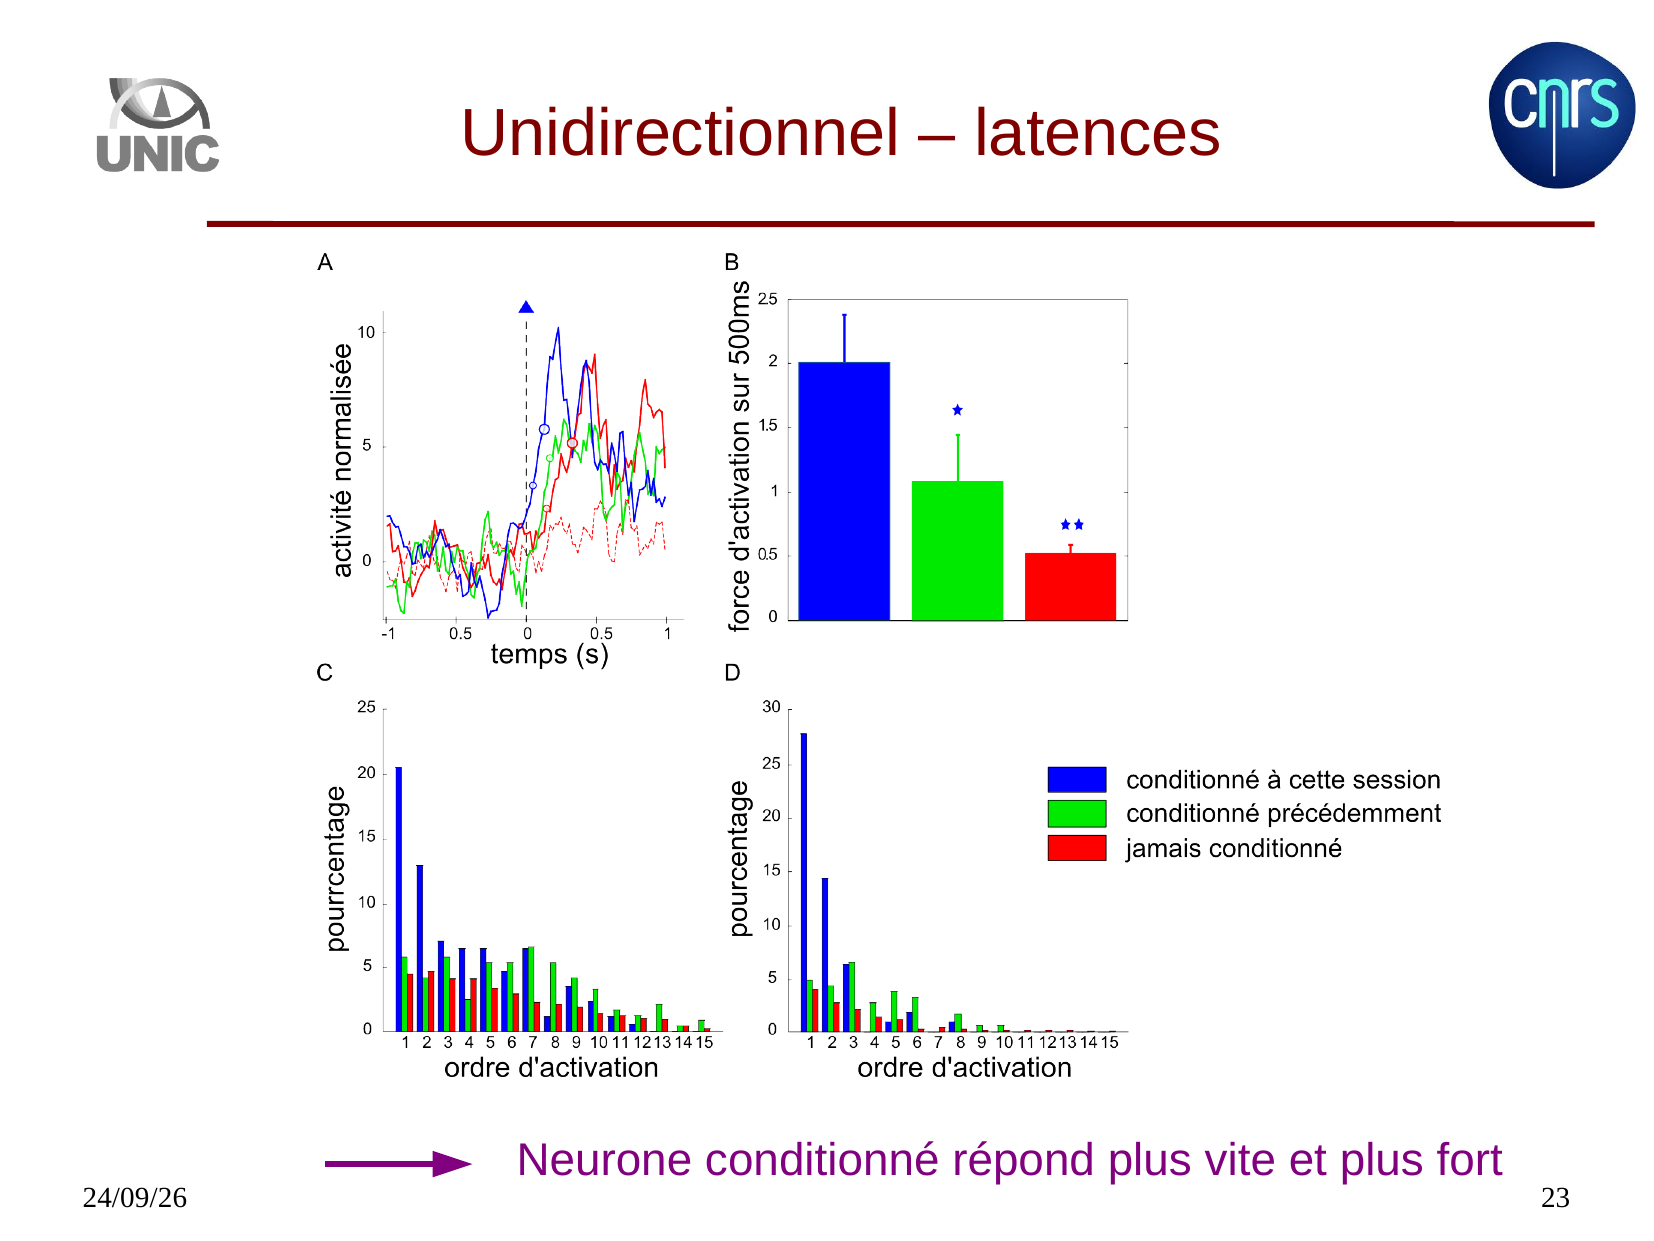

Unidirectionnel – latences
Neurone conditionné répond plus vite et plus fort